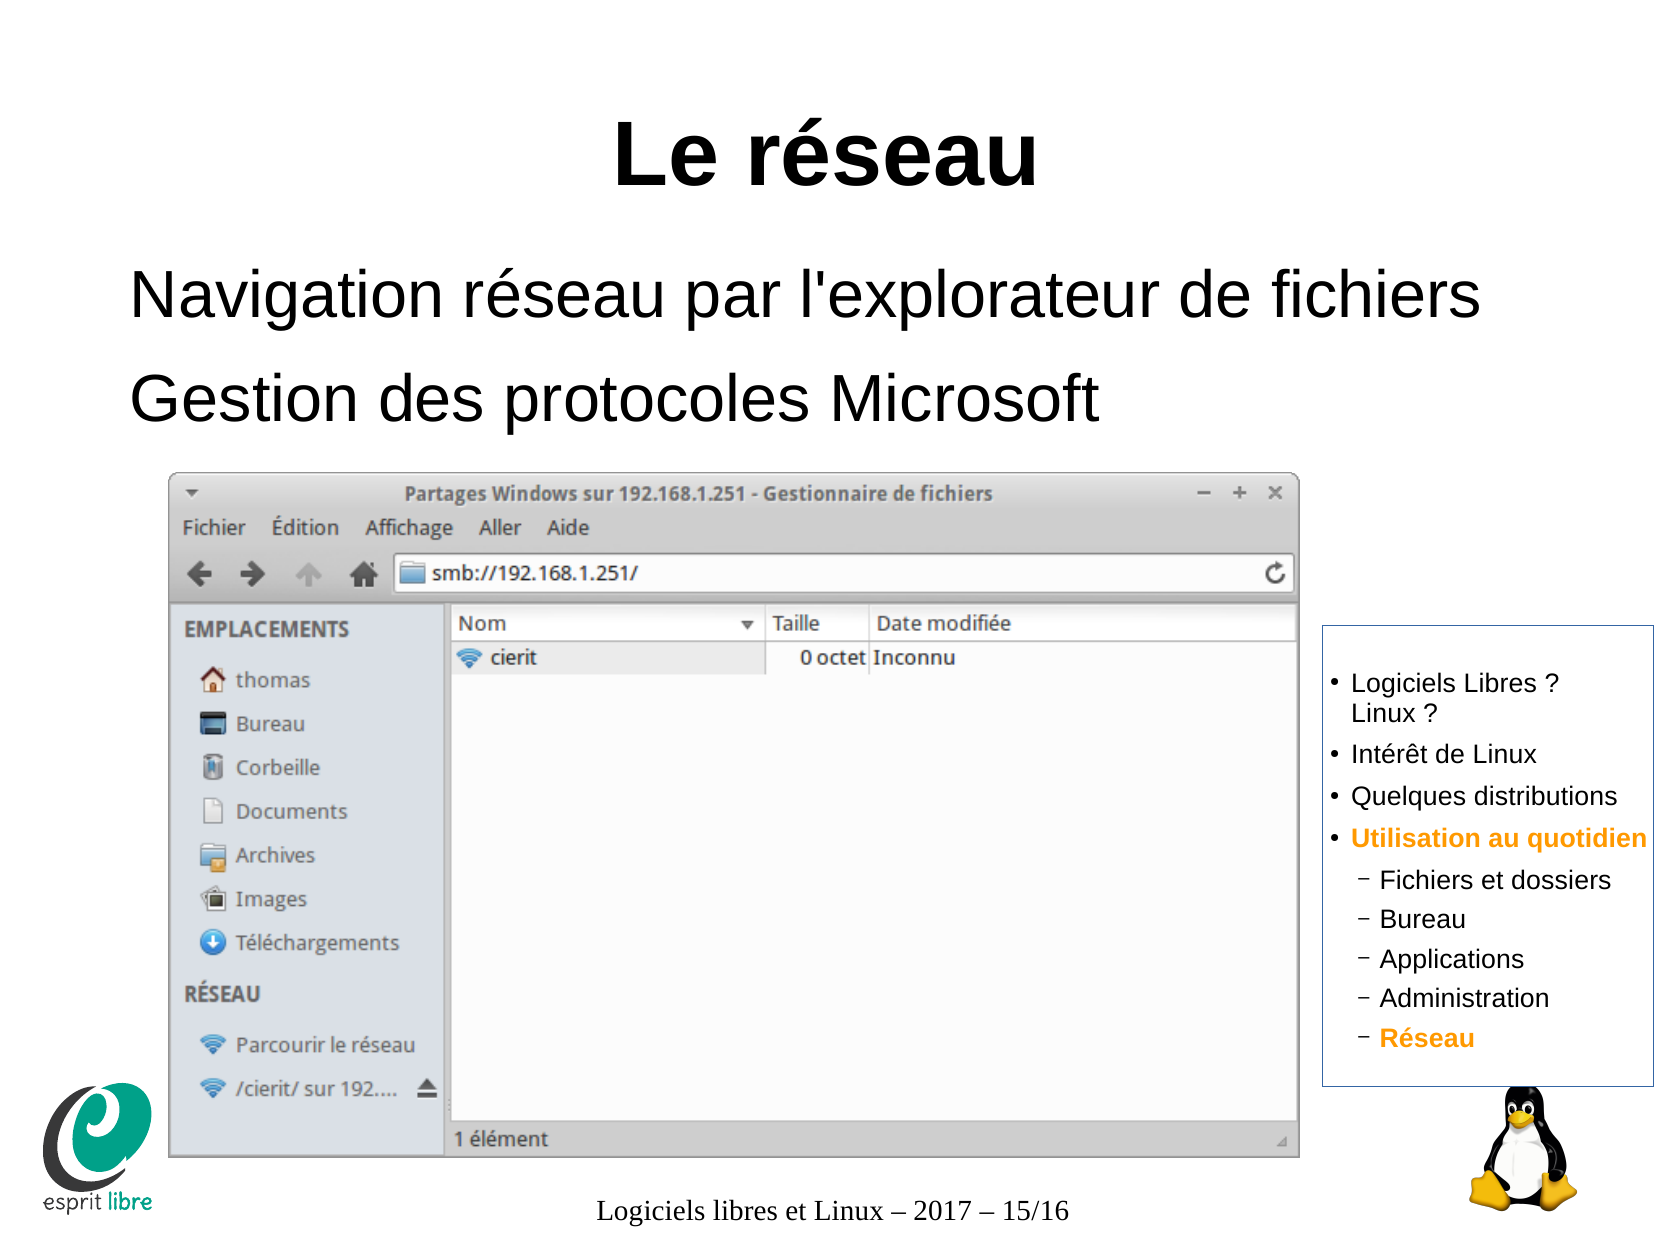

# Le réseau
Navigation réseau par l'explorateur de fichiers
Gestion des protocoles Microsoft
Logiciels Libres ? Linux ?
Intérêt de Linux
Quelques distributions
Utilisation au quotidien
Fichiers et dossiers
Bureau
Applications
Administration
Réseau